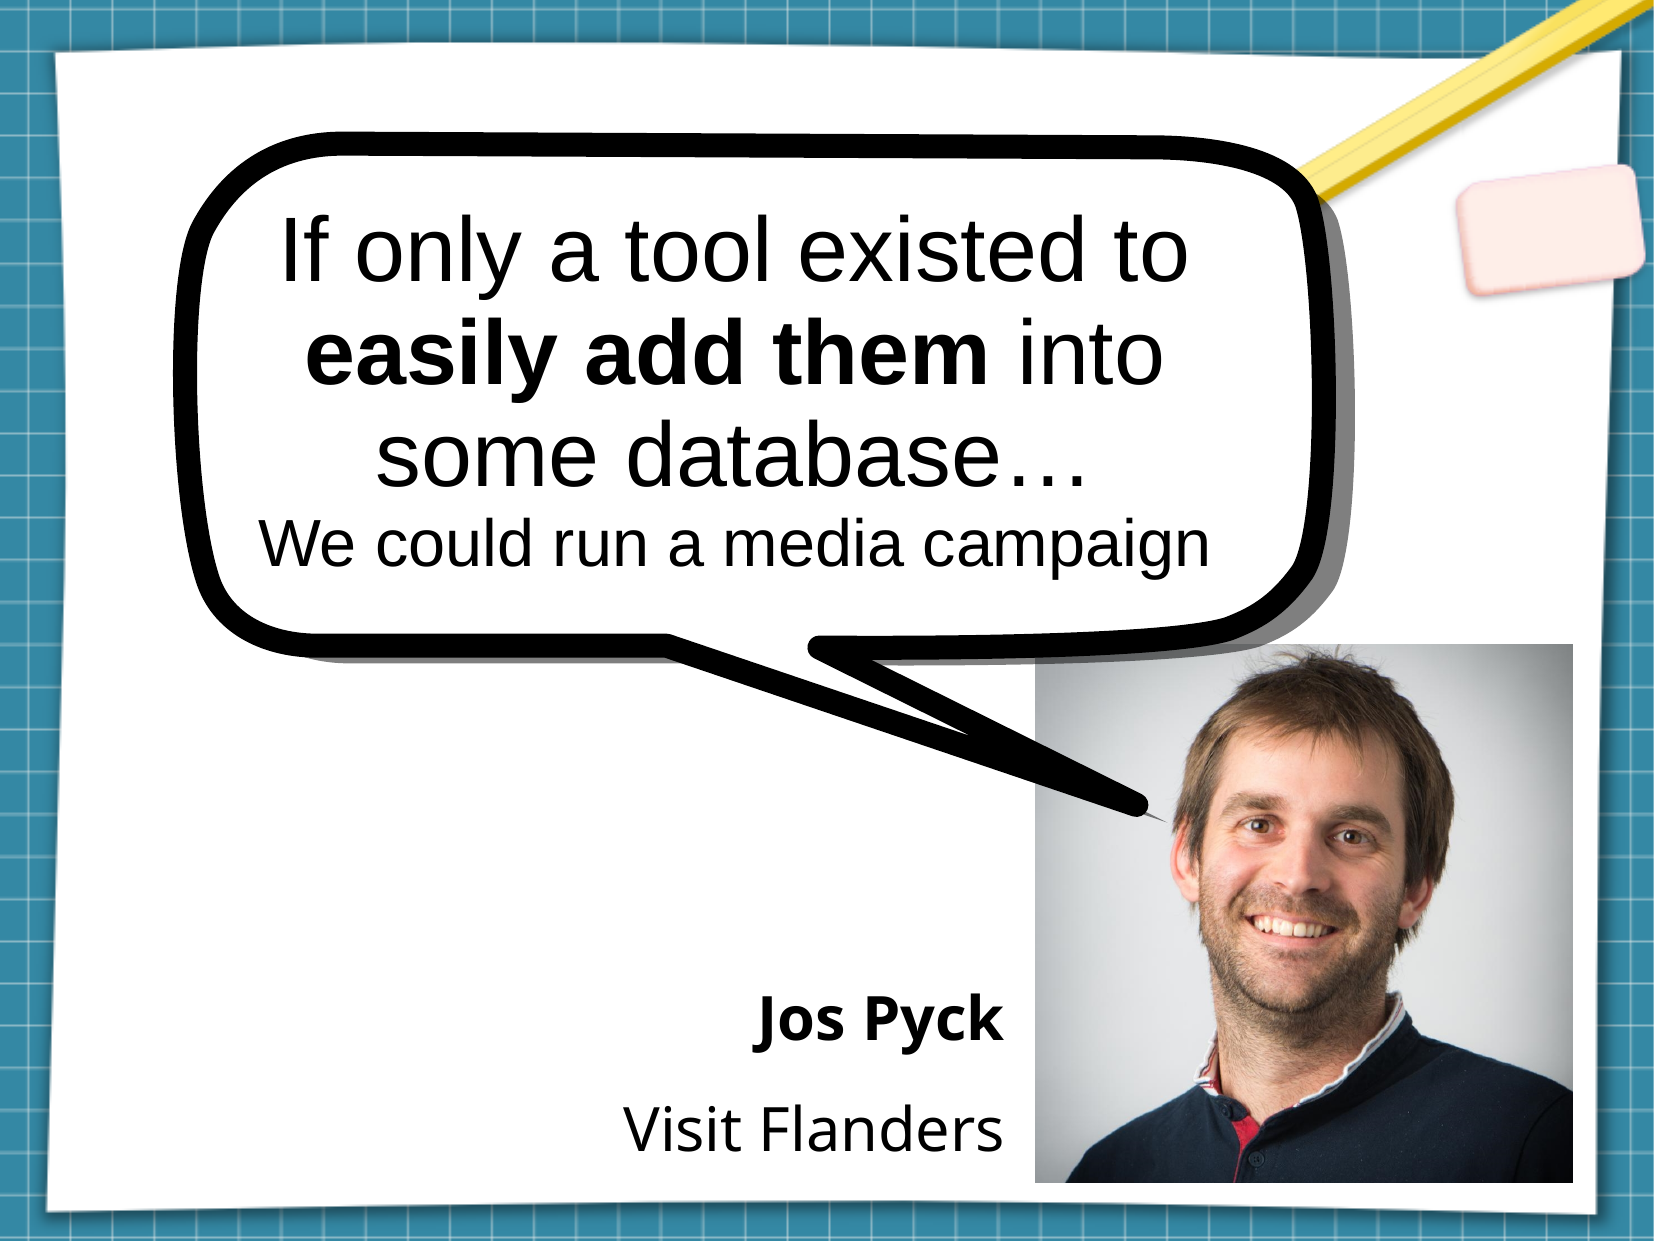

# If only a tool existed to easily add them into some database… We could run a media campaign
Jos Pyck
Visit Flanders